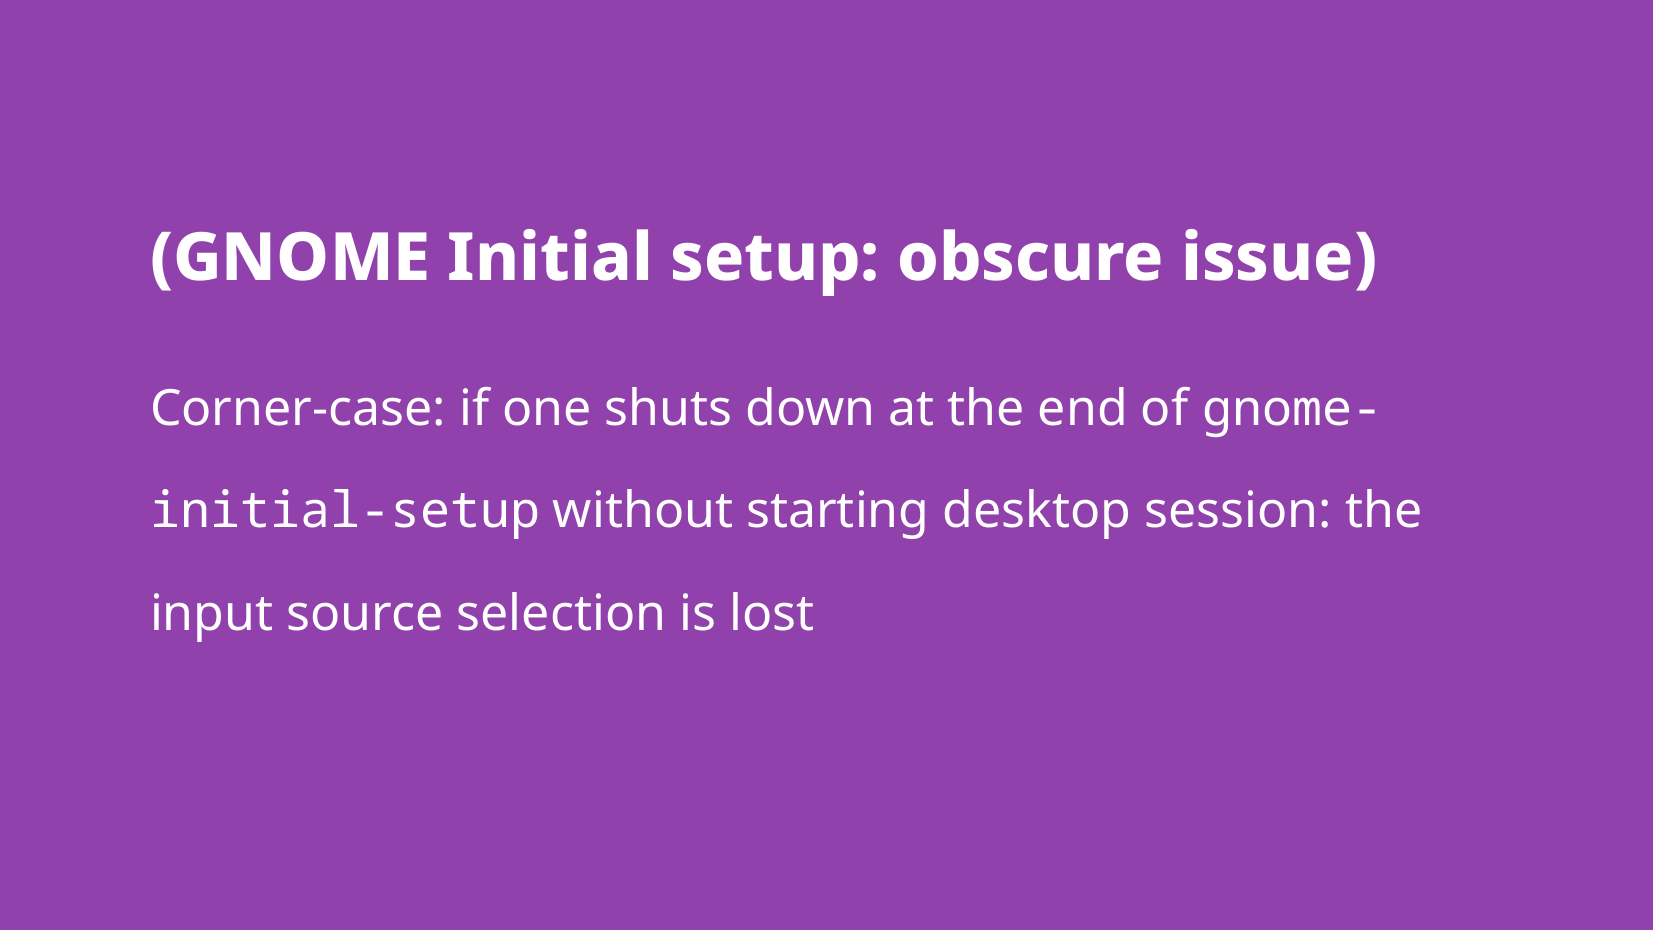

# (GNOME Initial setup: obscure issue)
Corner-case: if one shuts down at the end of gnome-initial-setup without starting desktop session: the input source selection is lost